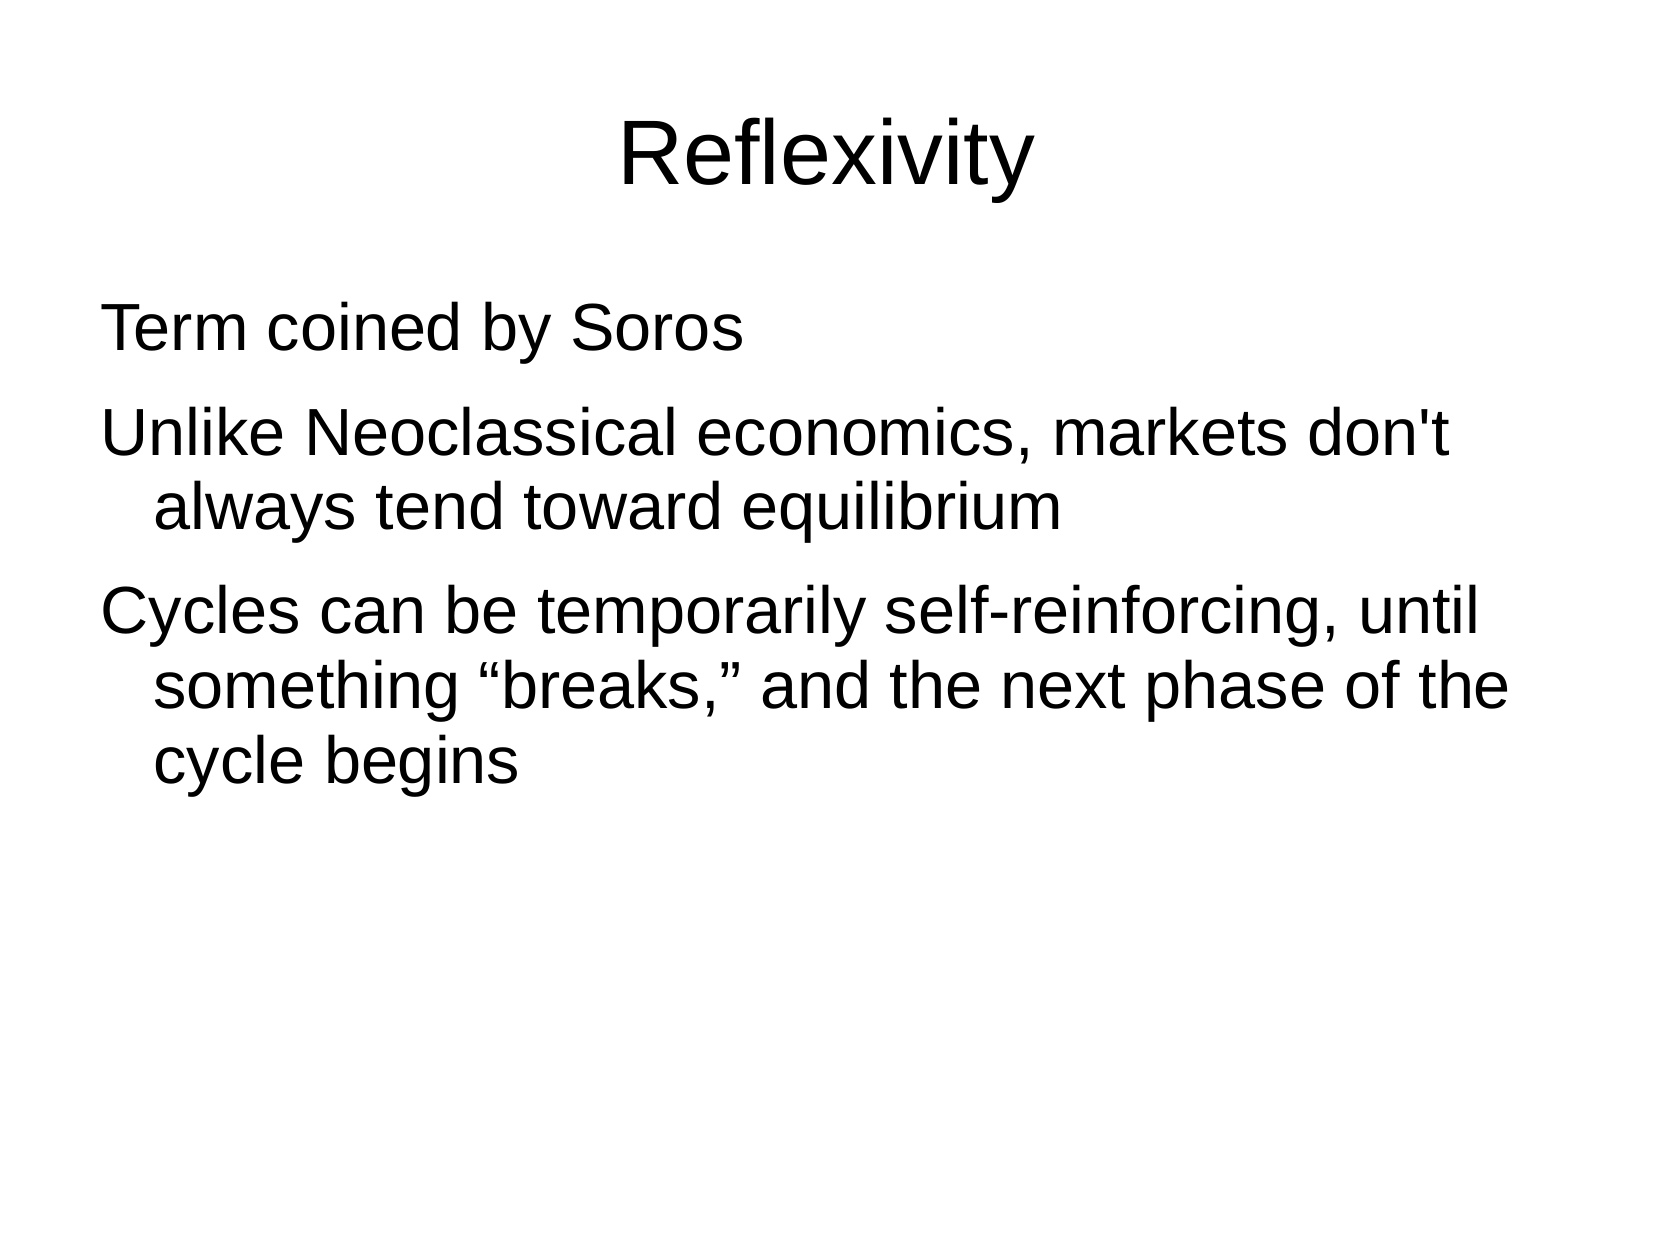

# Reflexivity
Term coined by Soros
Unlike Neoclassical economics, markets don't always tend toward equilibrium
Cycles can be temporarily self-reinforcing, until something “breaks,” and the next phase of the cycle begins